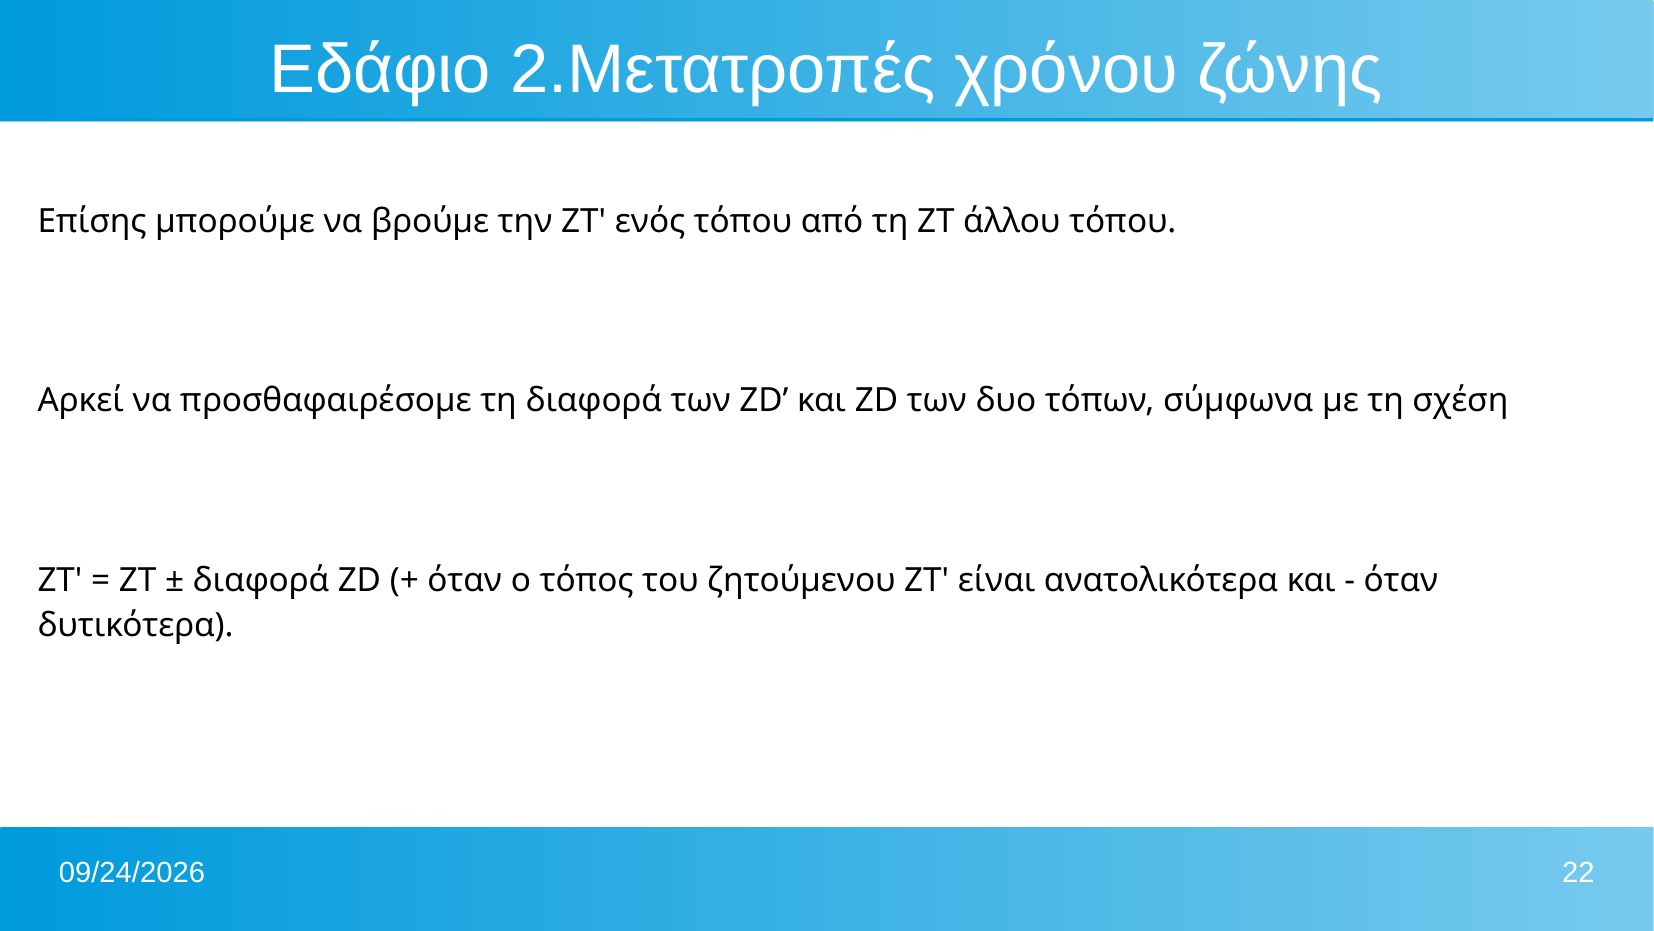

# Εδάφιο 2.Μετατροπές χρόνου ζώνης
Επίσης μπορούμε να βρούμε την ΖΤ' ενός τόπου από τη ΖΤ άλλου τόπου.
Αρκεί να προσθαφαιρέσομε τη διαφορά των ZD’ και ZD των δυο τόπων, σύμφωνα με τη σχέση
ΖΤ' = ΖΤ ± διαφορά ZD (+ όταν ο τόπος του ζητούμενου ΖΤ' είναι ανατολικότερα και - όταν δυτικότερα).
22